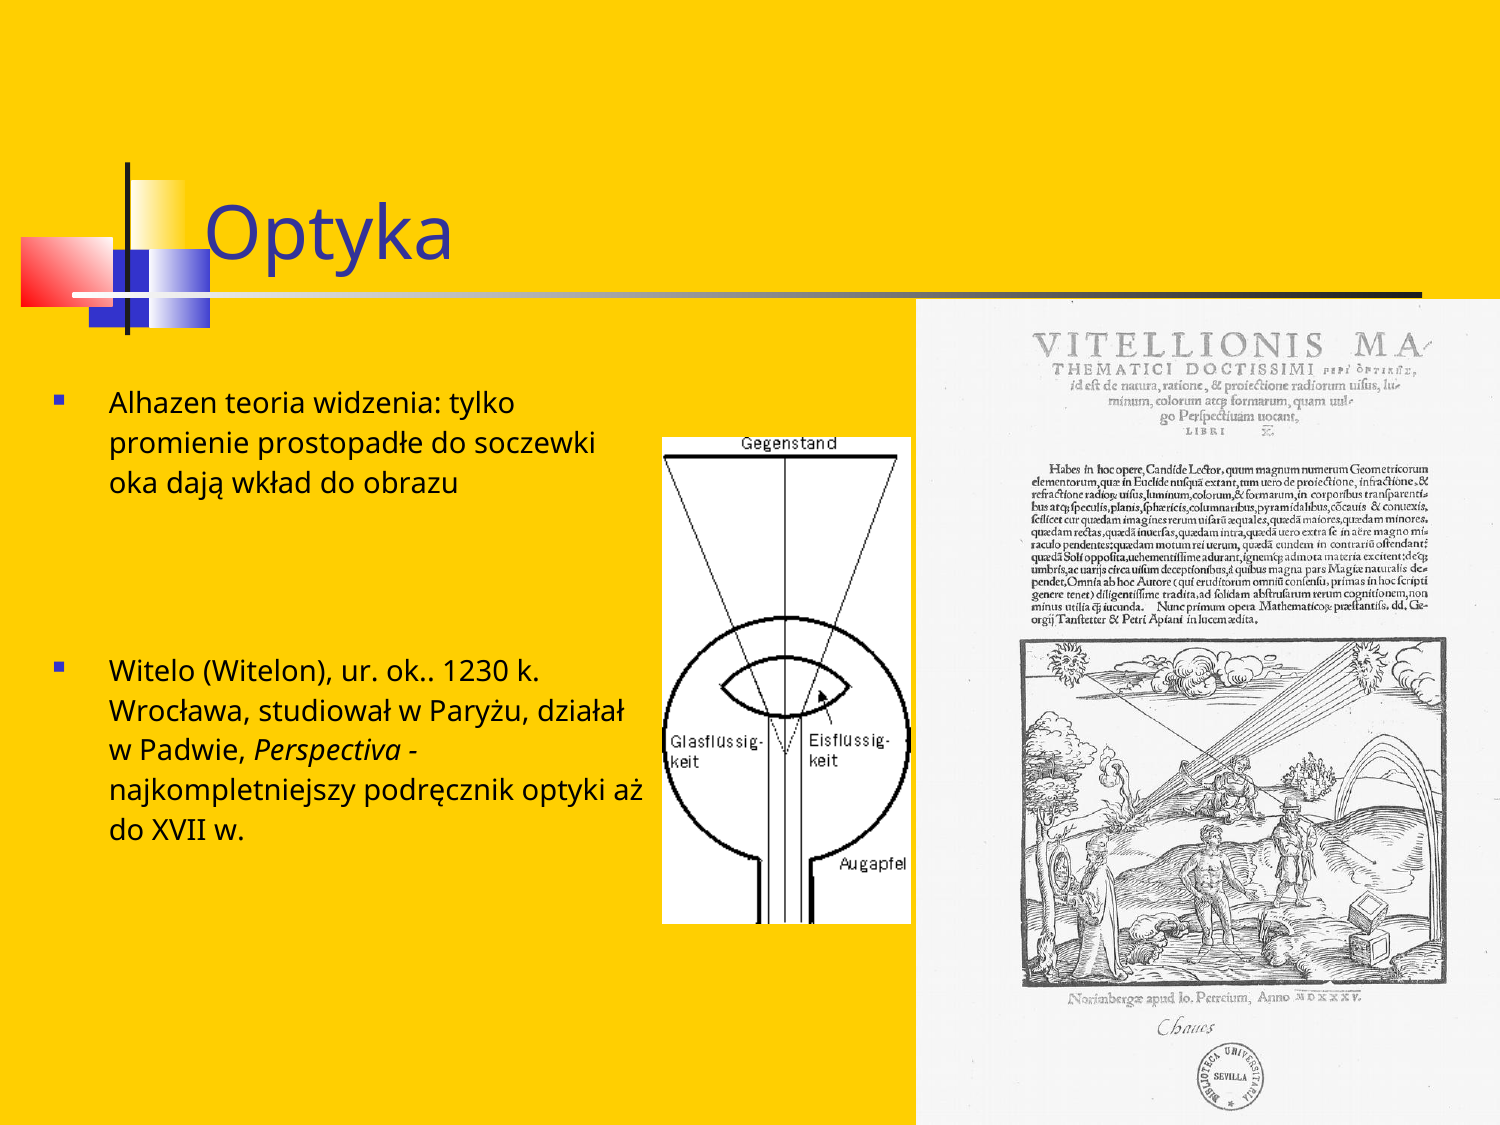

# Optyka
Alhazen teoria widzenia: tylko promienie prostopadłe do soczewki oka dają wkład do obrazu
Witelo (Witelon), ur. ok.. 1230 k. Wrocława, studiował w Paryżu, działał w Padwie, Perspectiva - najkompletniejszy podręcznik optyki aż do XVII w.